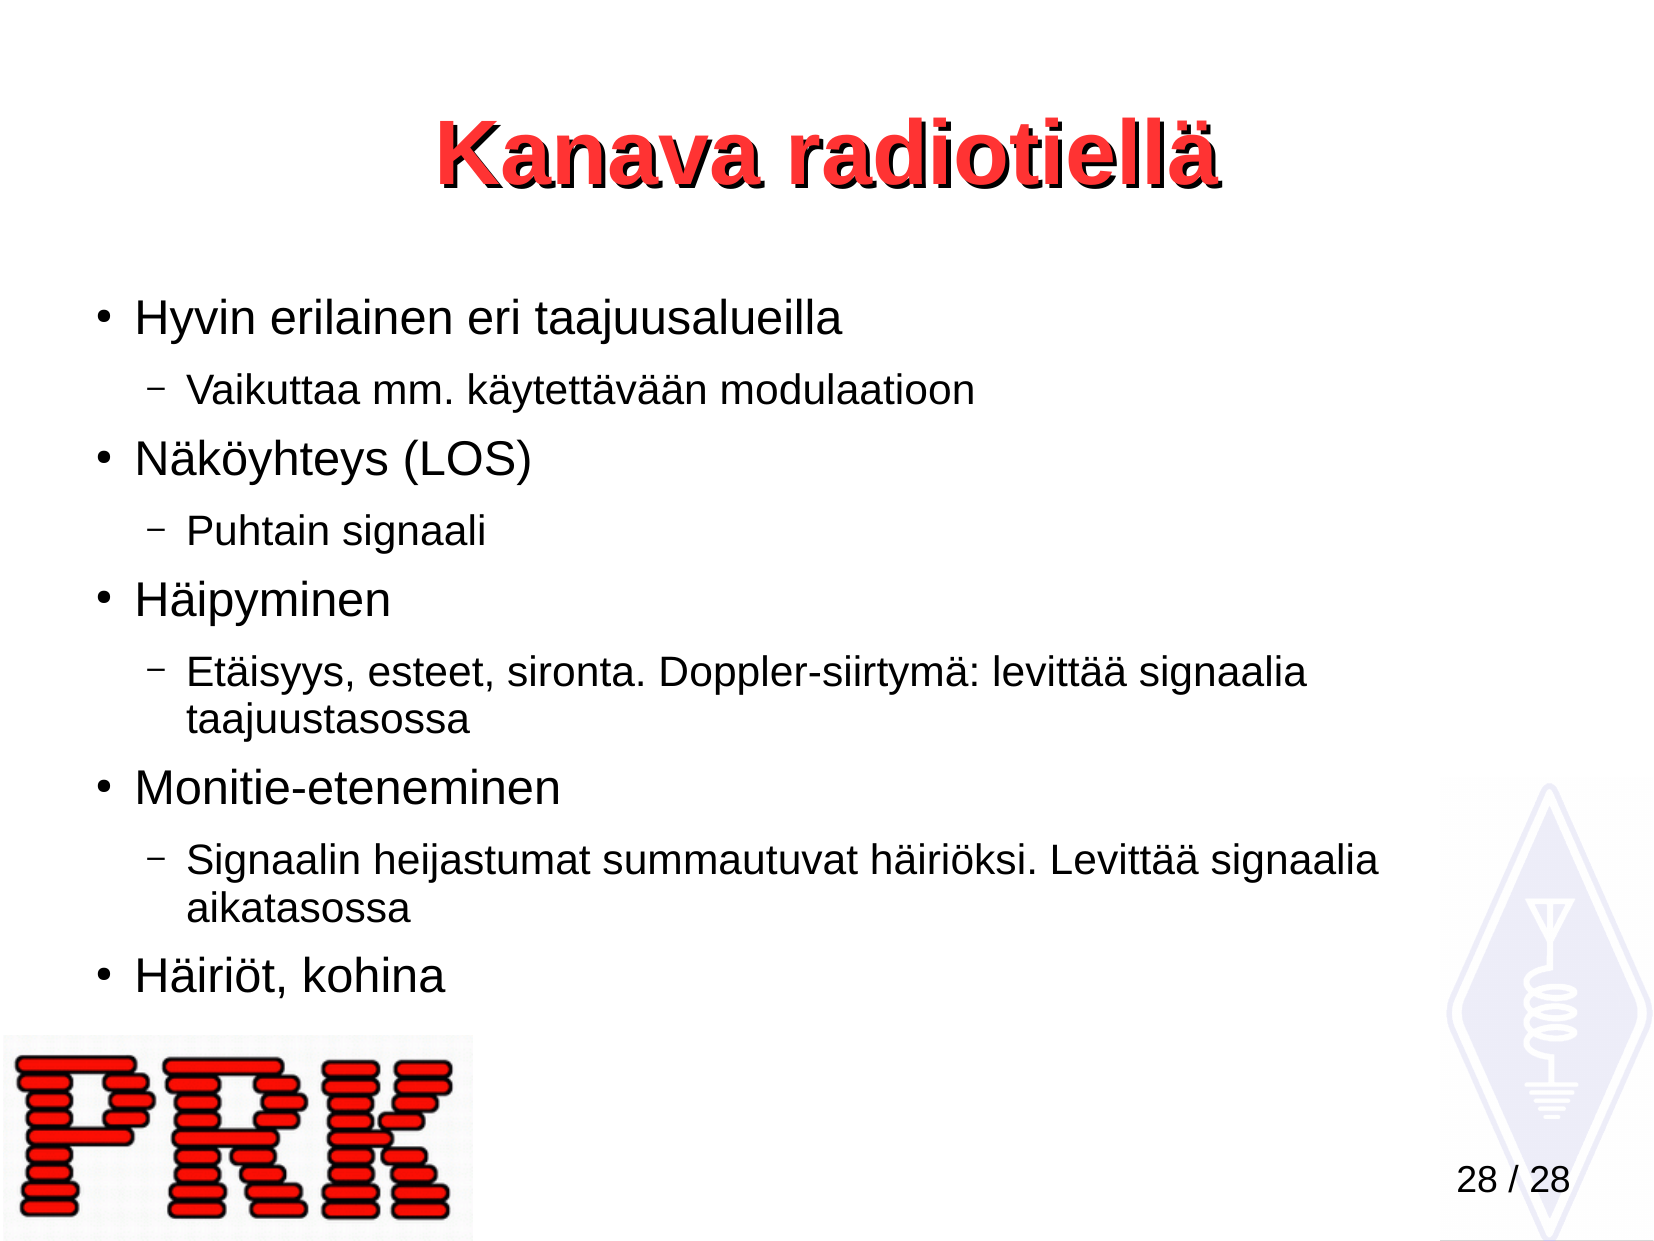

# Kanava radiotiellä
Hyvin erilainen eri taajuusalueilla
Vaikuttaa mm. käytettävään modulaatioon
Näköyhteys (LOS)
Puhtain signaali
Häipyminen
Etäisyys, esteet, sironta. Doppler-siirtymä: levittää signaalia taajuustasossa
Monitie-eteneminen
Signaalin heijastumat summautuvat häiriöksi. Levittää signaalia aikatasossa
Häiriöt, kohina
28